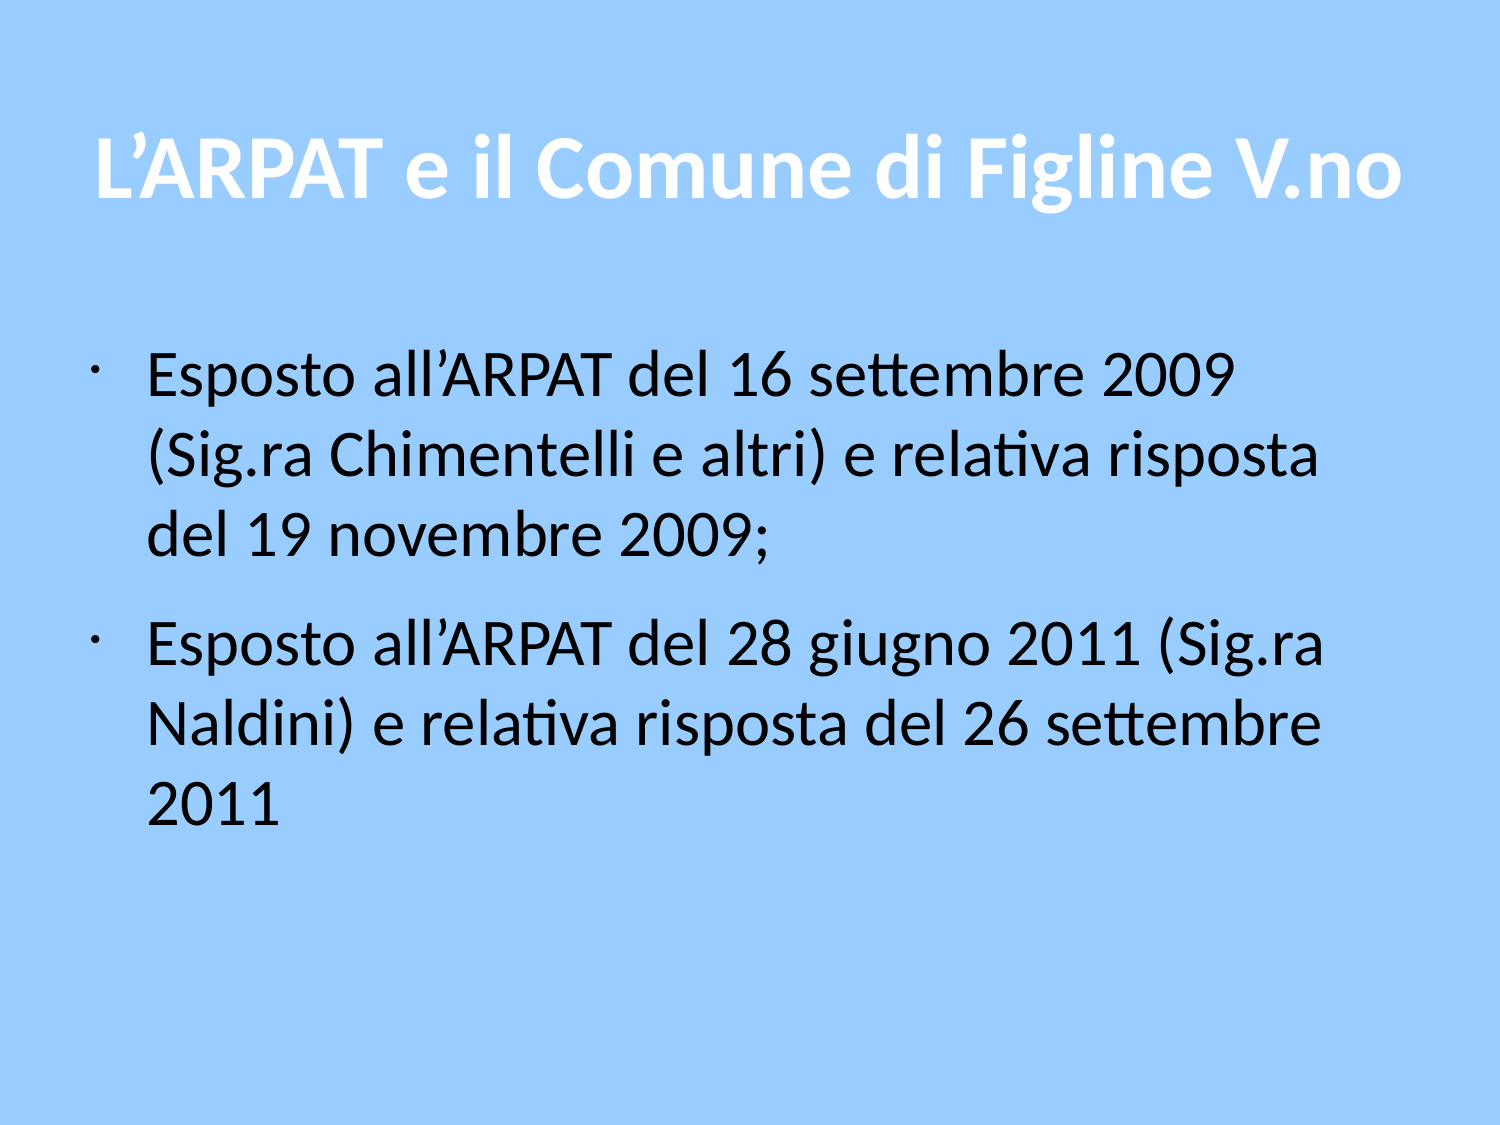

# L’ARPAT e il Comune di Figline V.no
Esposto all’ARPAT del 16 settembre 2009 (Sig.ra Chimentelli e altri) e relativa risposta del 19 novembre 2009;
Esposto all’ARPAT del 28 giugno 2011 (Sig.ra Naldini) e relativa risposta del 26 settembre 2011